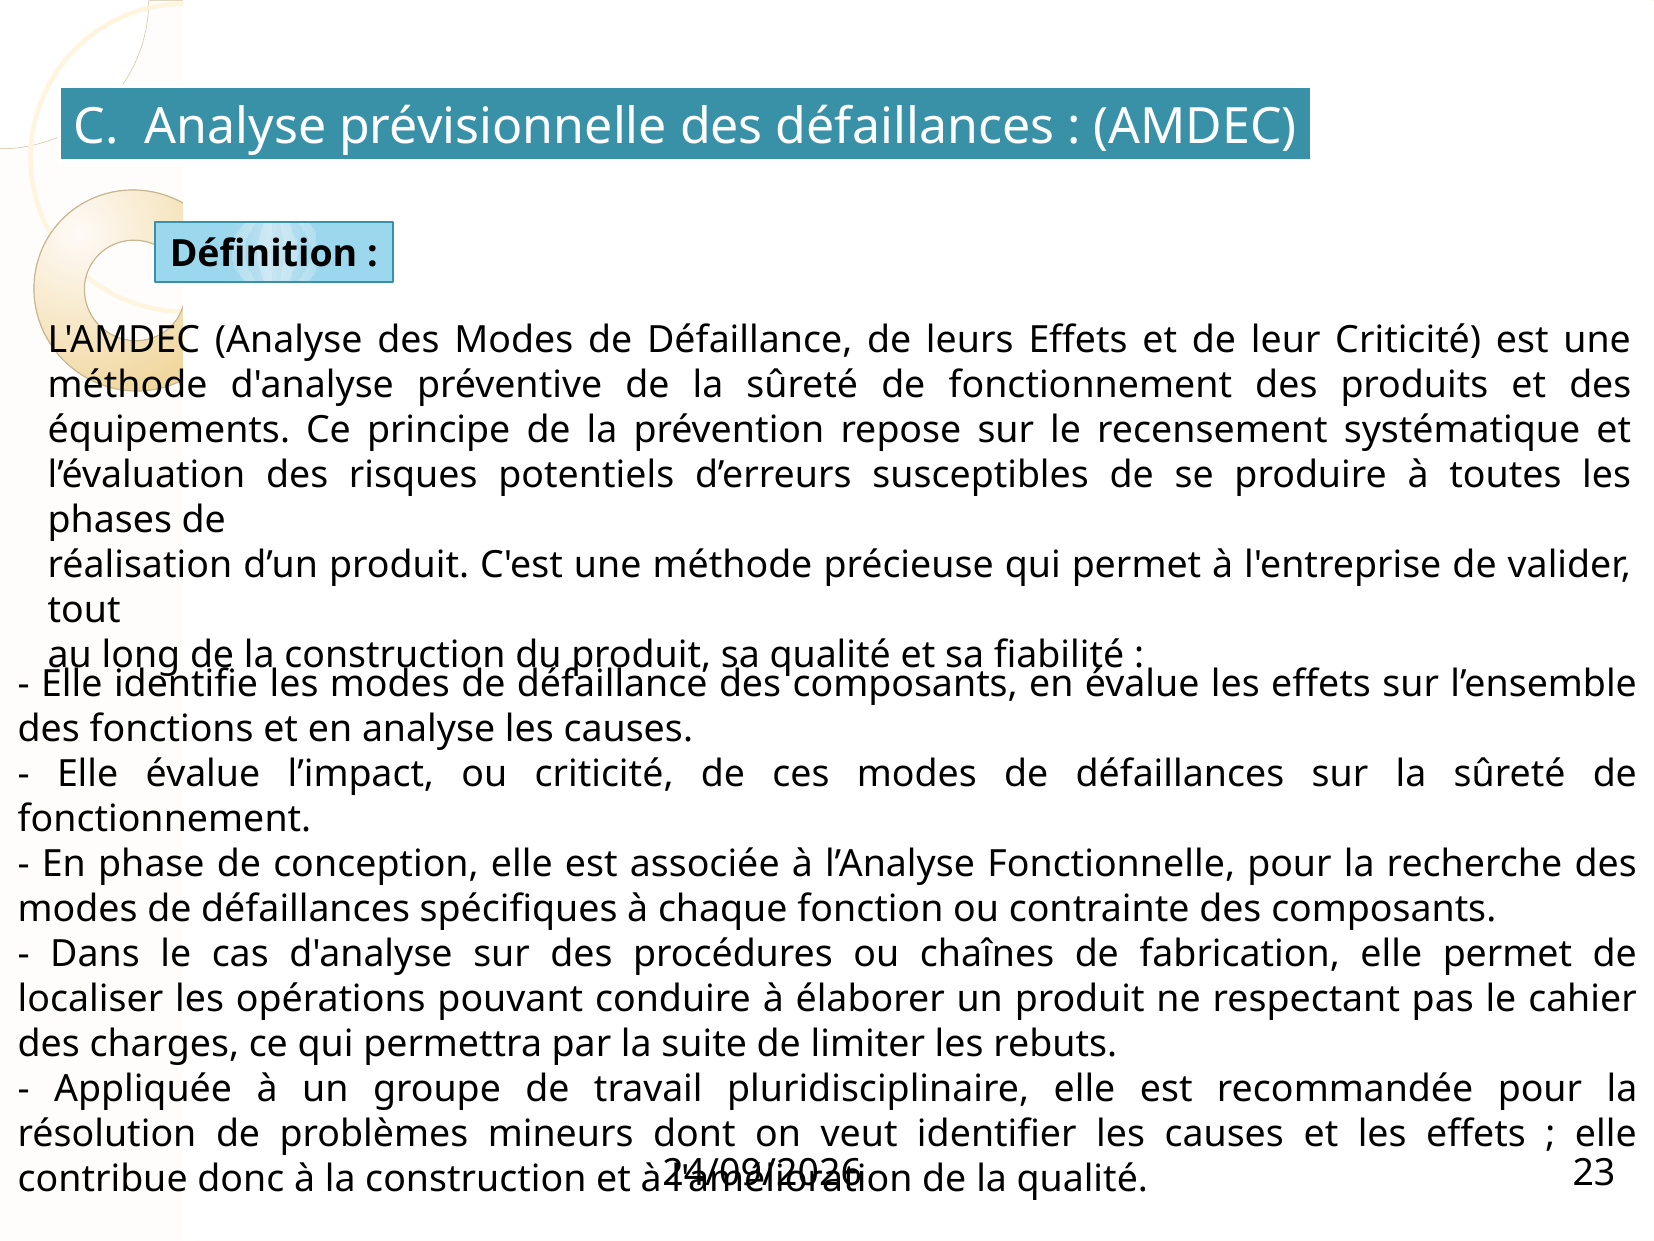

C. Analyse prévisionnelle des défaillances : (AMDEC)
Définition :
L'AMDEC (Analyse des Modes de Défaillance, de leurs Effets et de leur Criticité) est une méthode d'analyse préventive de la sûreté de fonctionnement des produits et des équipements. Ce principe de la prévention repose sur le recensement systématique et l’évaluation des risques potentiels d’erreurs susceptibles de se produire à toutes les phases de
réalisation d’un produit. C'est une méthode précieuse qui permet à l'entreprise de valider, tout
au long de la construction du produit, sa qualité et sa fiabilité :
- Elle identifie les modes de défaillance des composants, en évalue les effets sur l’ensemble des fonctions et en analyse les causes.
- Elle évalue l’impact, ou criticité, de ces modes de défaillances sur la sûreté de fonctionnement.
- En phase de conception, elle est associée à l’Analyse Fonctionnelle, pour la recherche des modes de défaillances spécifiques à chaque fonction ou contrainte des composants.
- Dans le cas d'analyse sur des procédures ou chaînes de fabrication, elle permet de localiser les opérations pouvant conduire à élaborer un produit ne respectant pas le cahier des charges, ce qui permettra par la suite de limiter les rebuts.
- Appliquée à un groupe de travail pluridisciplinaire, elle est recommandée pour la résolution de problèmes mineurs dont on veut identifier les causes et les effets ; elle contribue donc à la construction et à l'amélioration de la qualité.